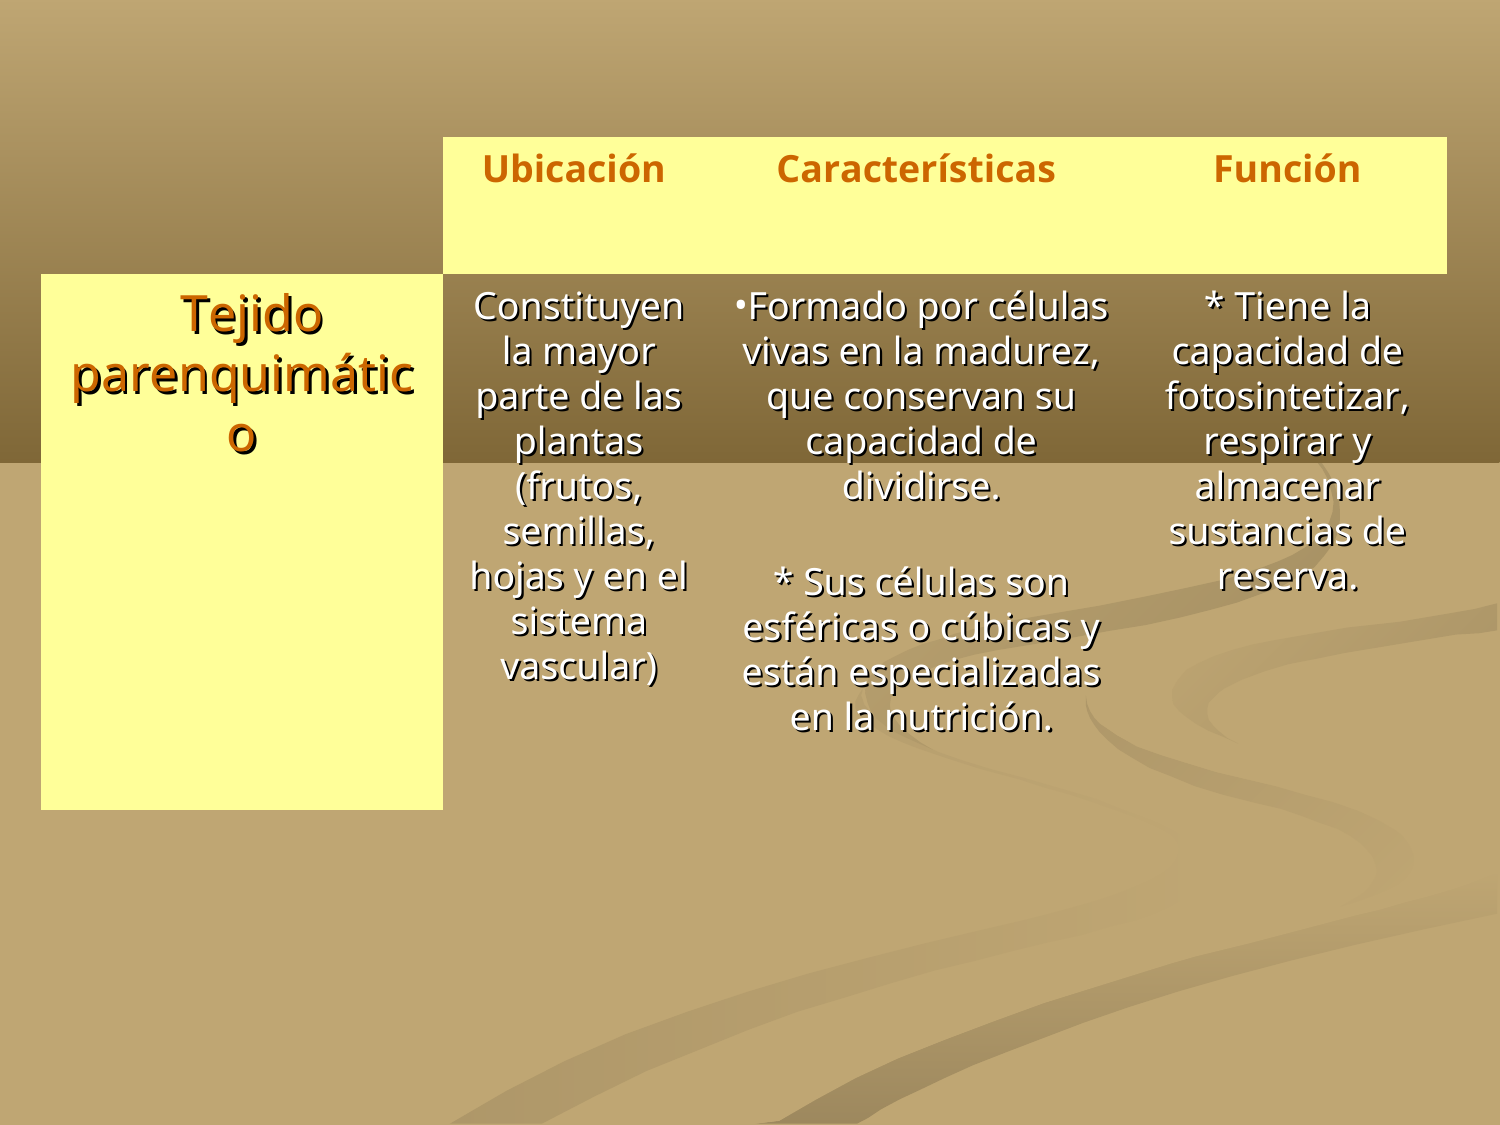

| | Ubicación | Características | Función |
| --- | --- | --- | --- |
| Tejido parenquimático | Constituyen la mayor parte de las plantas (frutos, semillas, hojas y en el sistema vascular) | Formado por células vivas en la madurez, que conservan su capacidad de dividirse. \* Sus células son esféricas o cúbicas y están especializadas en la nutrición. | \* Tiene la capacidad de fotosintetizar, respirar y almacenar sustancias de reserva. |